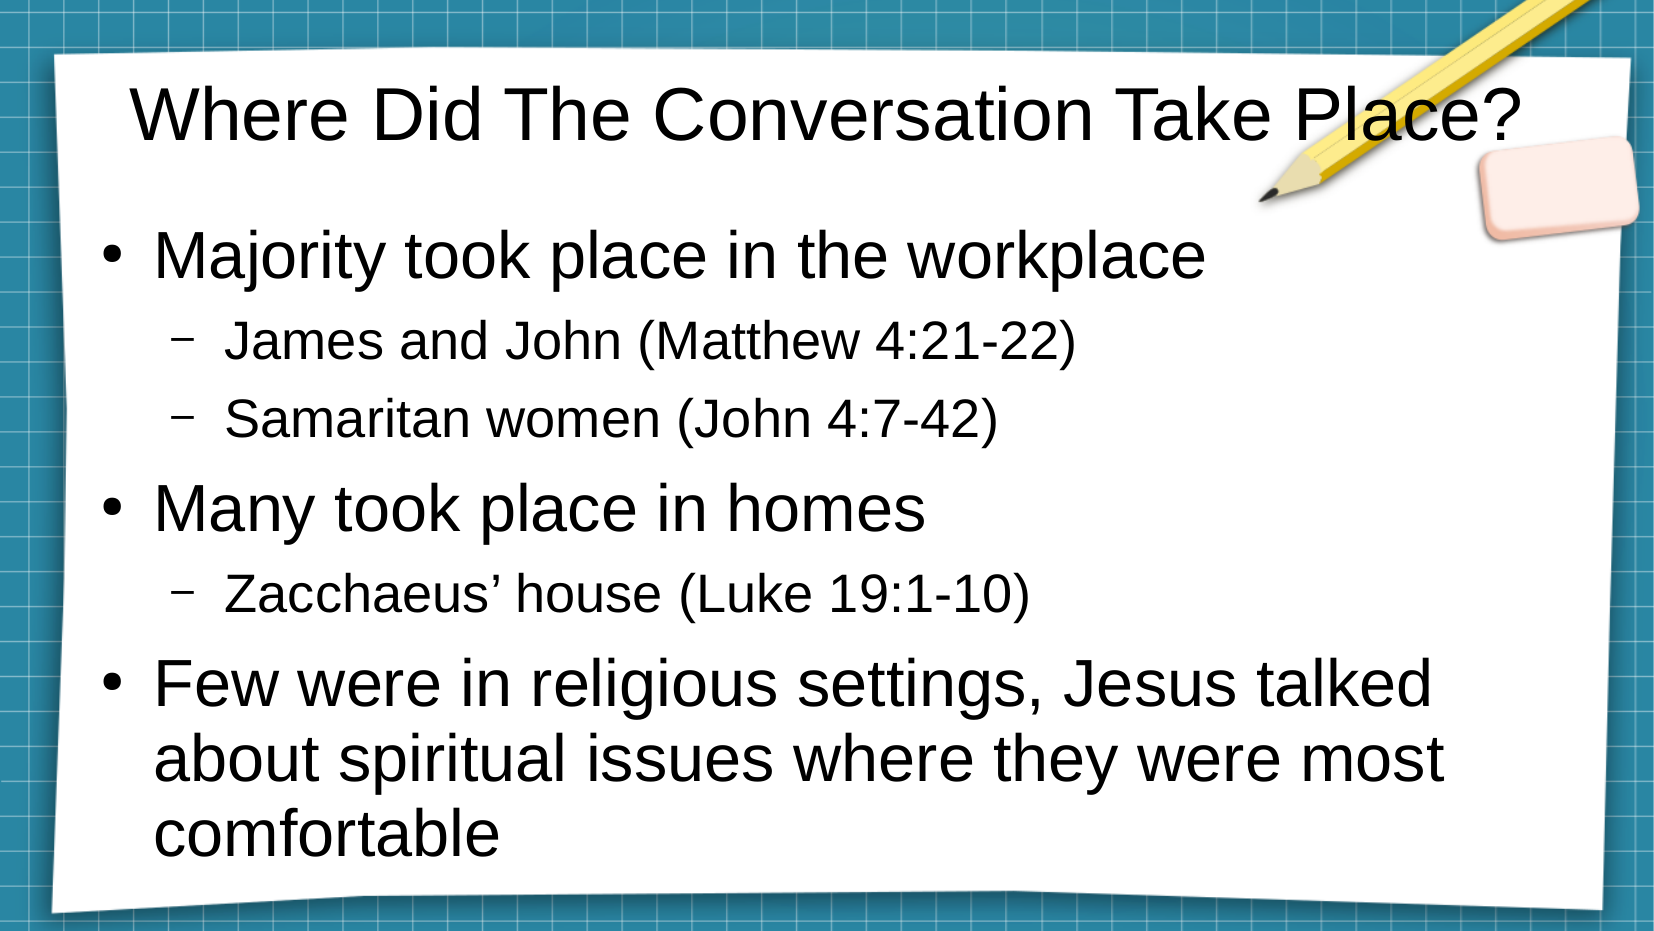

# Where Did The Conversation Take Place?
Majority took place in the workplace
James and John (Matthew 4:21-22)
Samaritan women (John 4:7-42)
Many took place in homes
Zacchaeus’ house (Luke 19:1-10)
Few were in religious settings, Jesus talked about spiritual issues where they were most comfortable